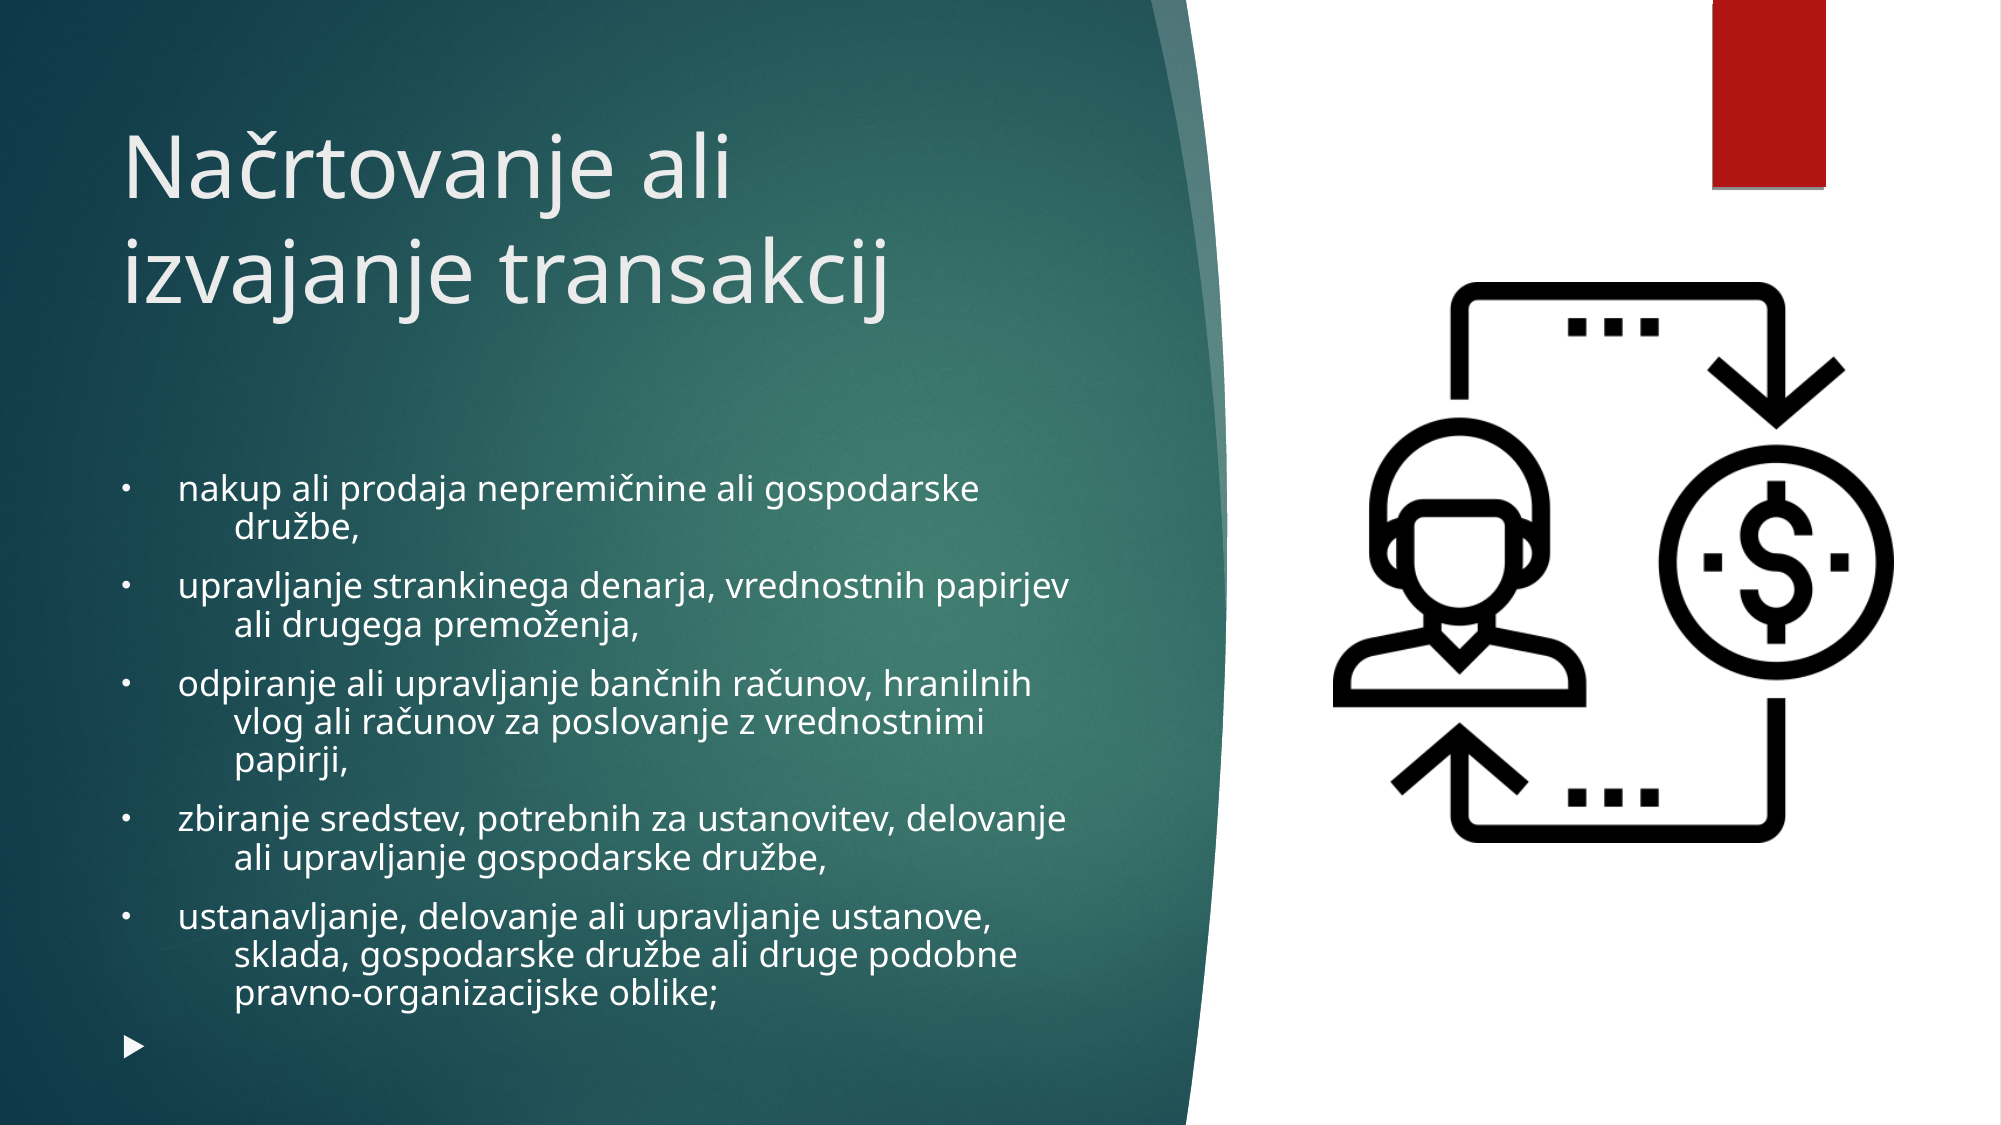

# Načrtovanje ali izvajanje transakcij
nakup ali prodaja nepremičnine ali gospodarske družbe,
upravljanje strankinega denarja, vrednostnih papirjev ali drugega premoženja,
odpiranje ali upravljanje bančnih računov, hranilnih vlog ali računov za poslovanje z vrednostnimi papirji,
zbiranje sredstev, potrebnih za ustanovitev, delovanje ali upravljanje gospodarske družbe,
ustanavljanje, delovanje ali upravljanje ustanove, sklada, gospodarske družbe ali druge podobne pravno-organizacijske oblike;